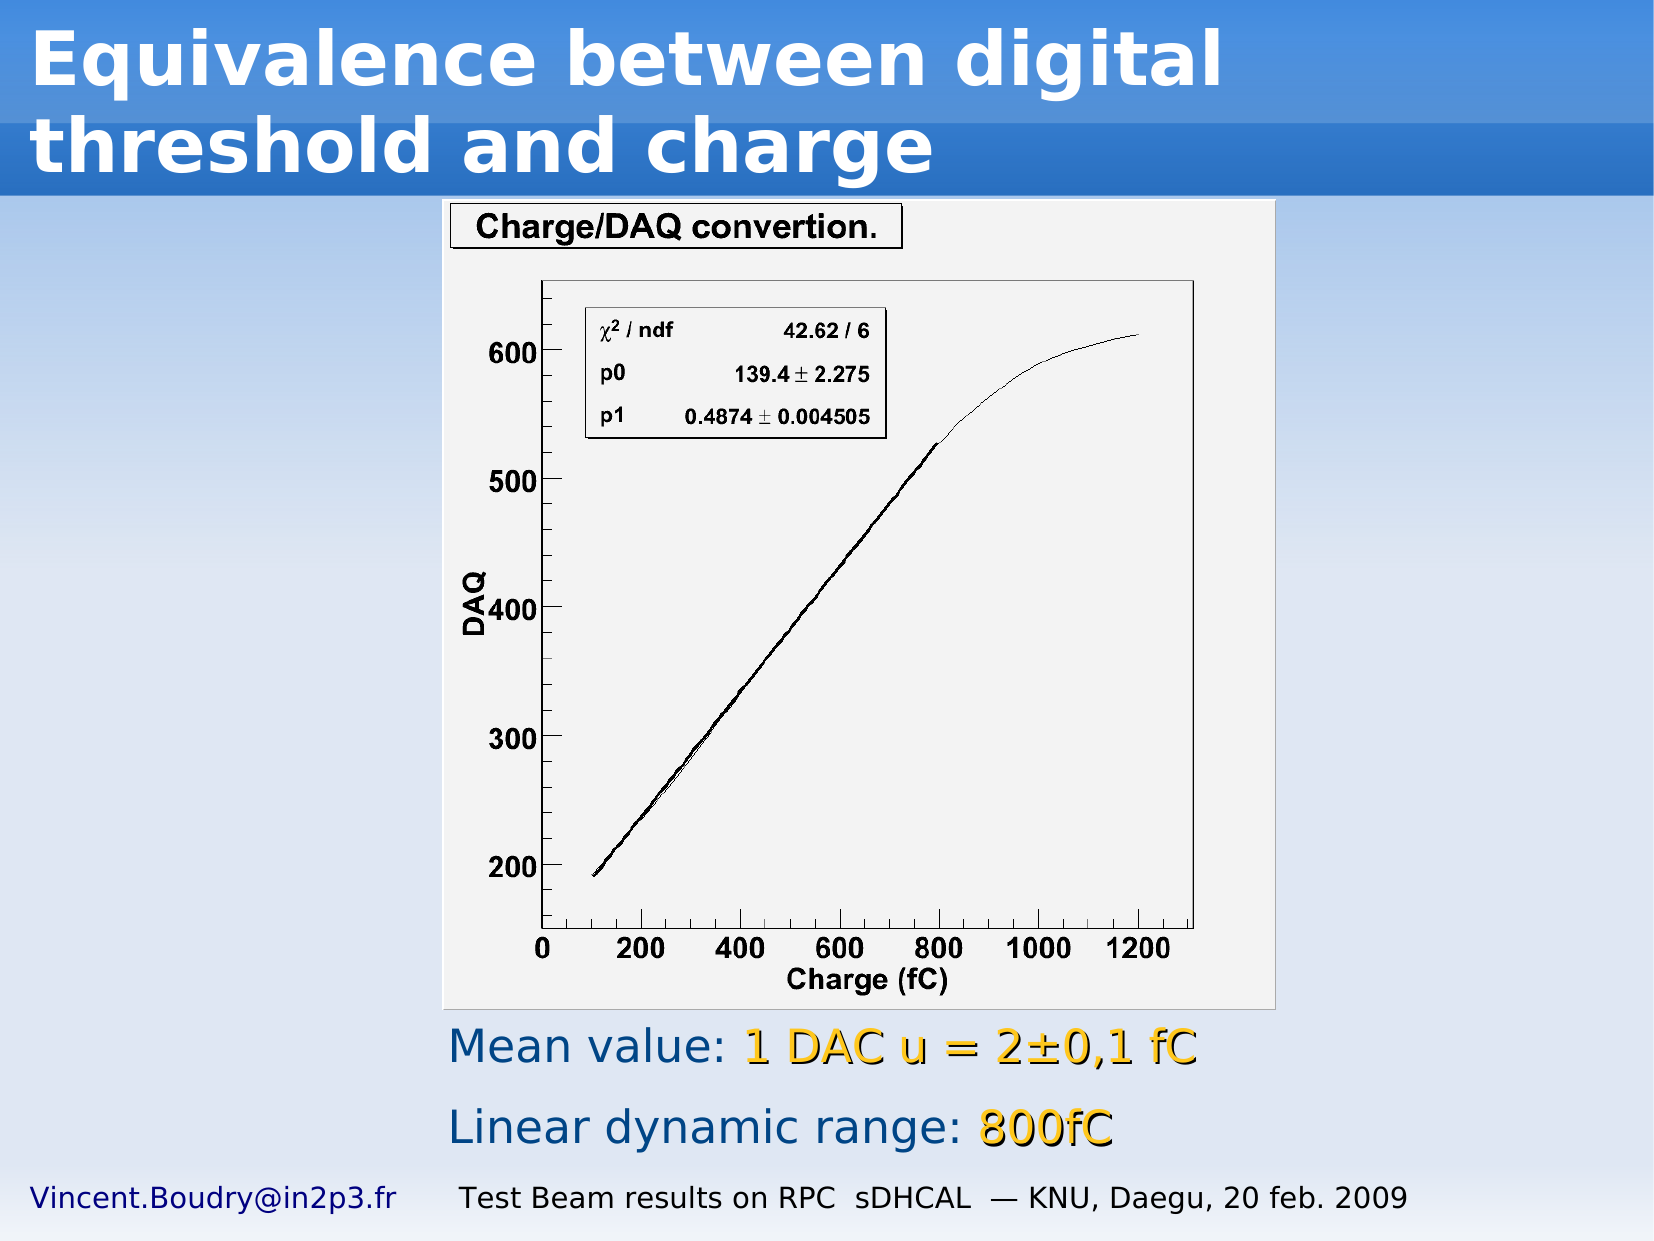

# Equivalence between digital threshold and charge
Mean value: 1 DAC u = 2±0,1 fC
Linear dynamic range: 800fC
Vincent.Boudry@in2p3.fr
Test Beam results on RPC sDHCAL — KNU, Daegu, 20 feb. 2009